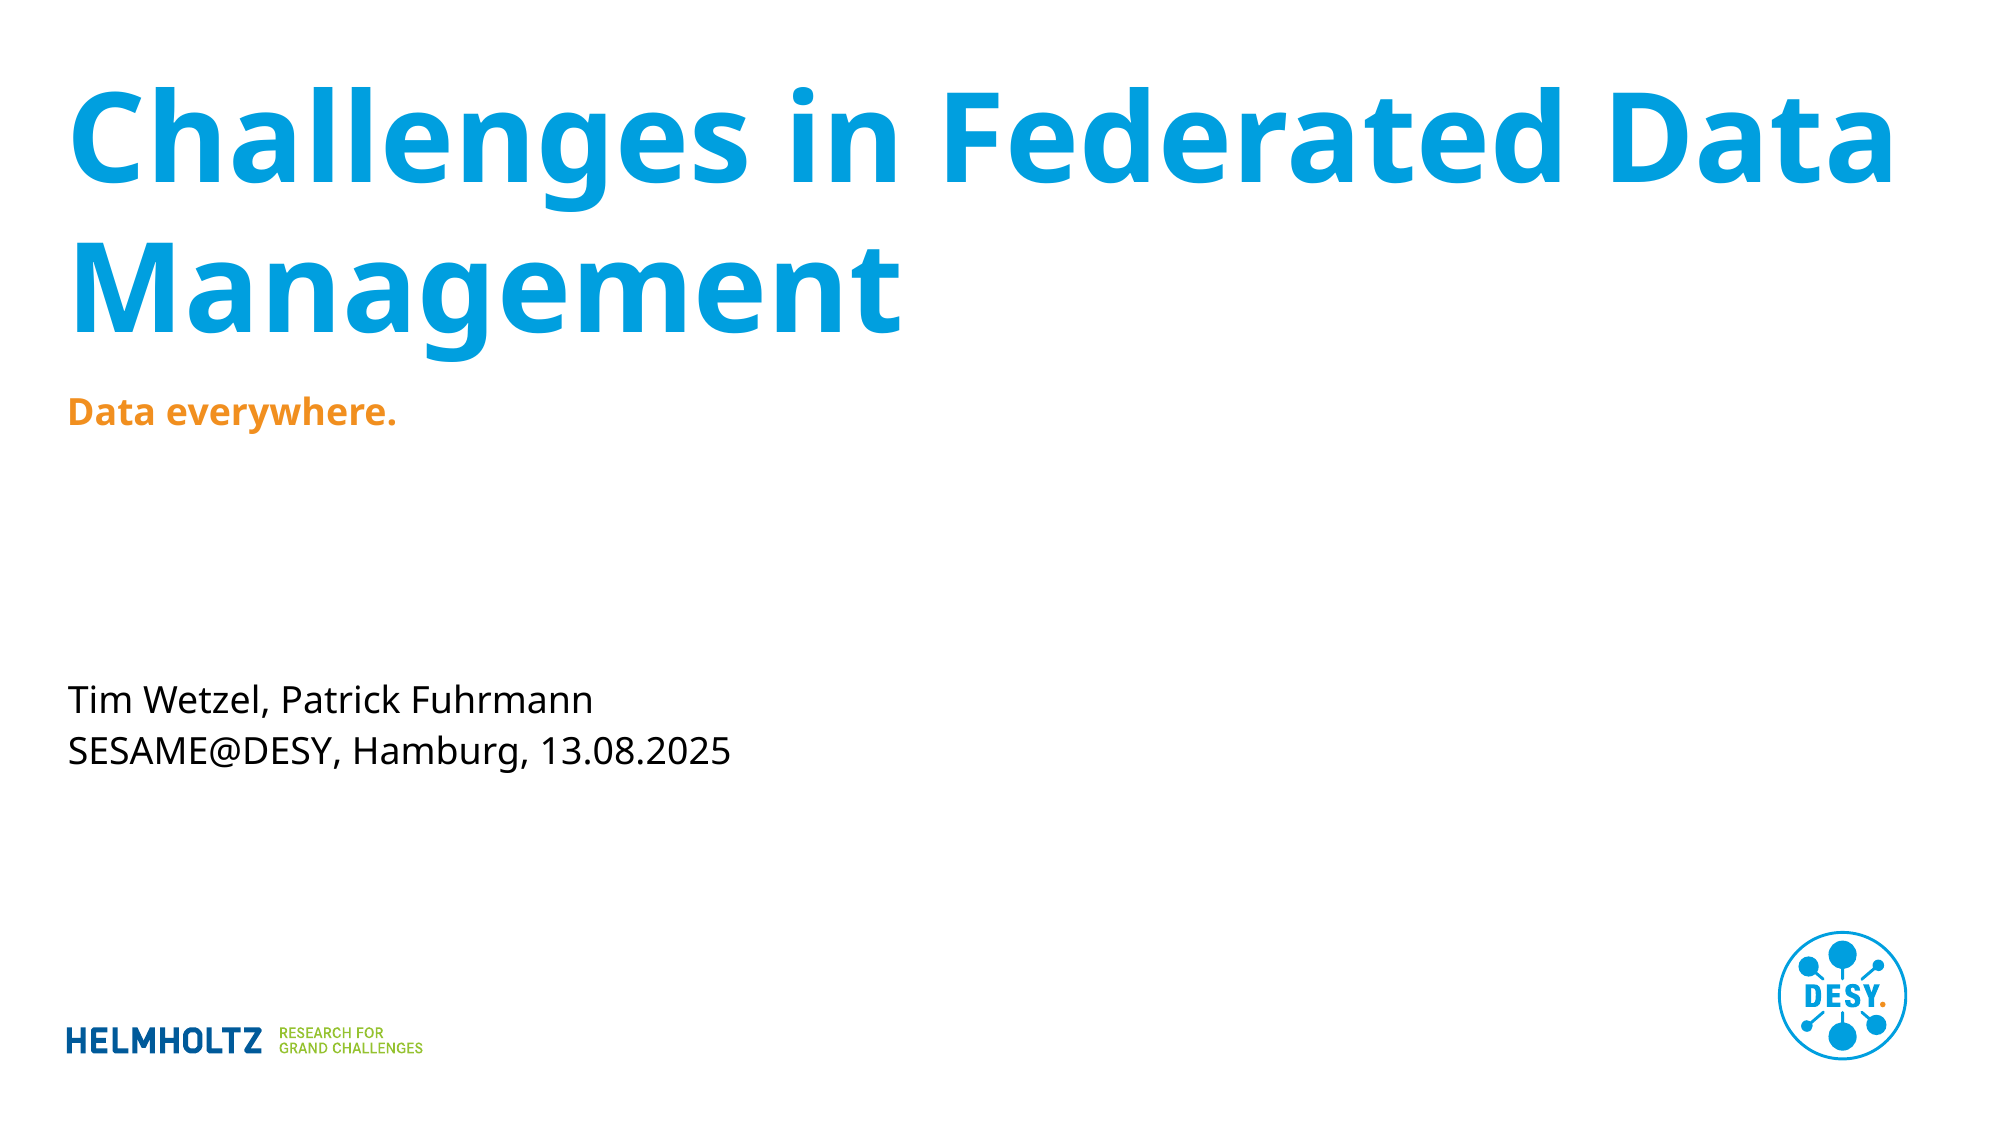

# Challenges in Federated Data Management
Data everywhere.
Tim Wetzel, Patrick Fuhrmann
SESAME@DESY, Hamburg, 13.08.2025